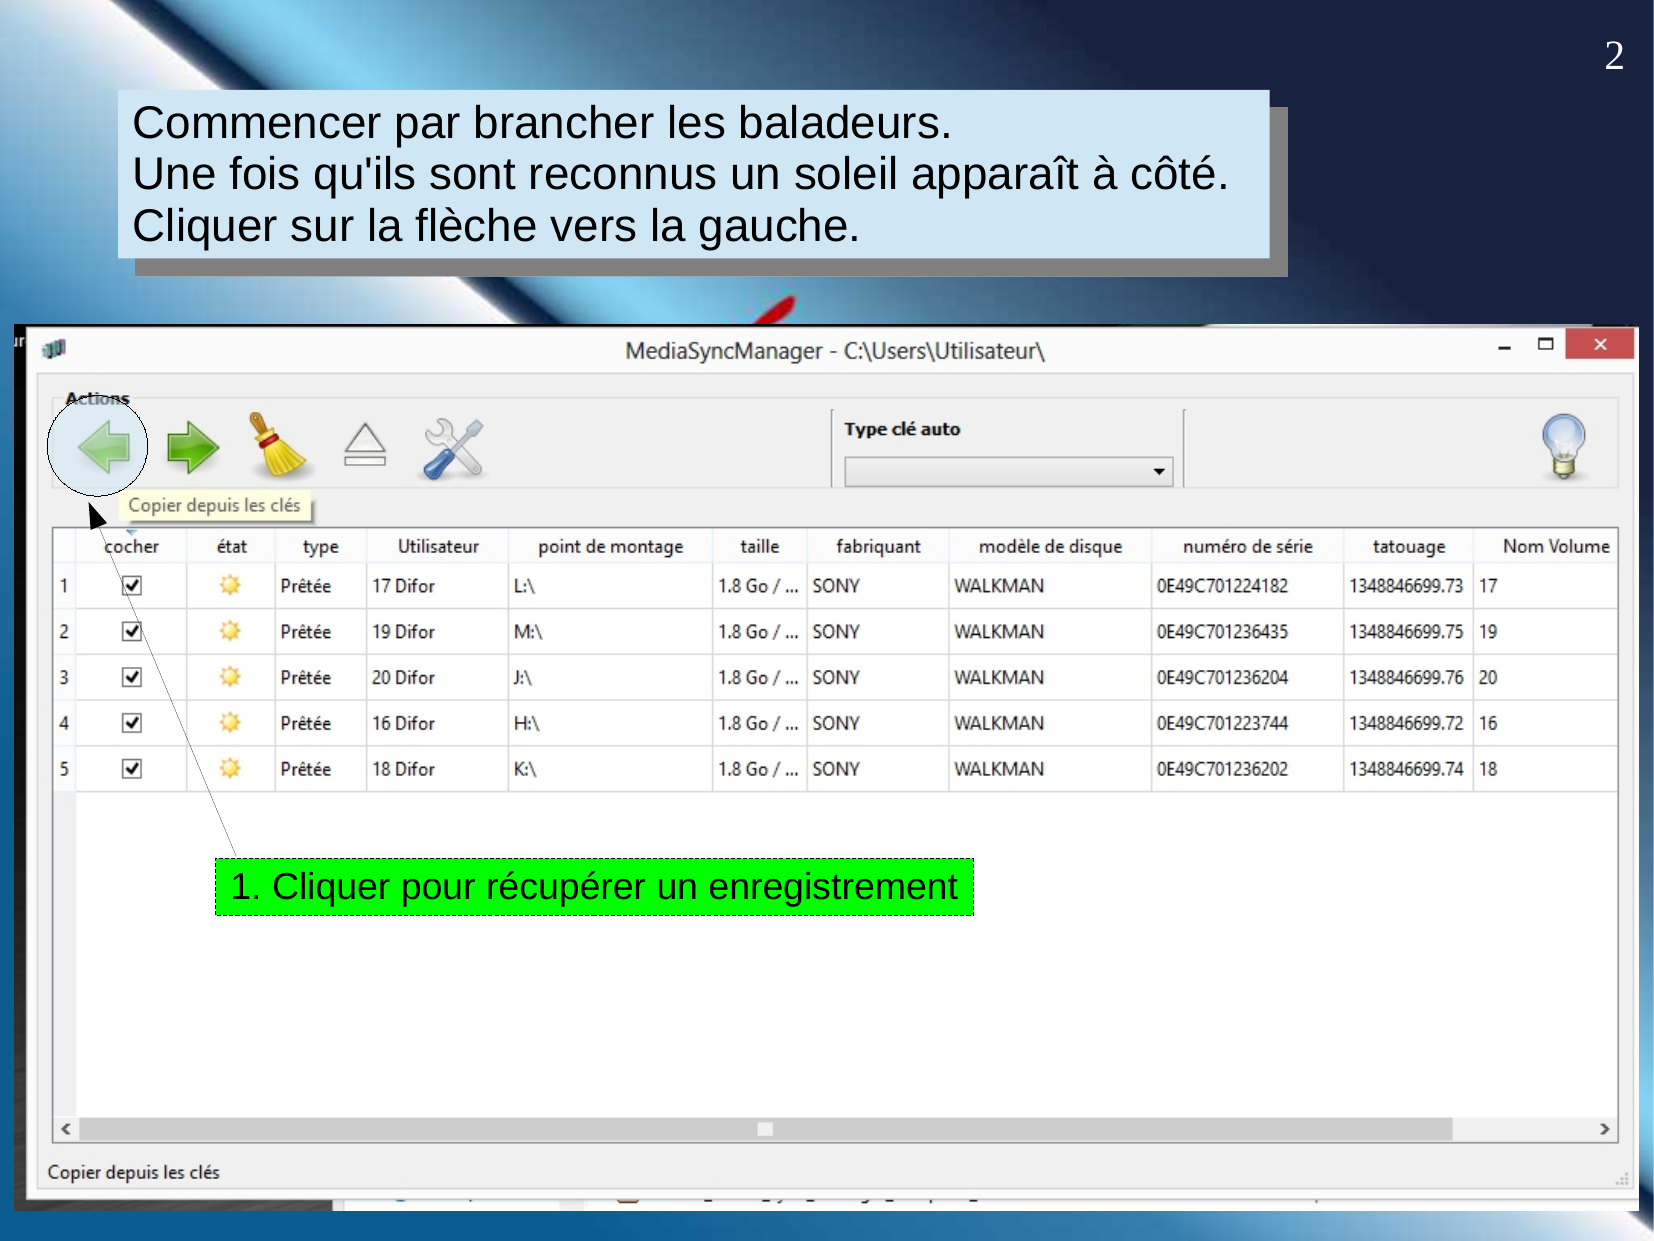

2
Commencer par brancher les baladeurs.
Une fois qu'ils sont reconnus un soleil apparaît à côté.
Cliquer sur la flèche vers la gauche.
1. Cliquer pour récupérer un enregistrement